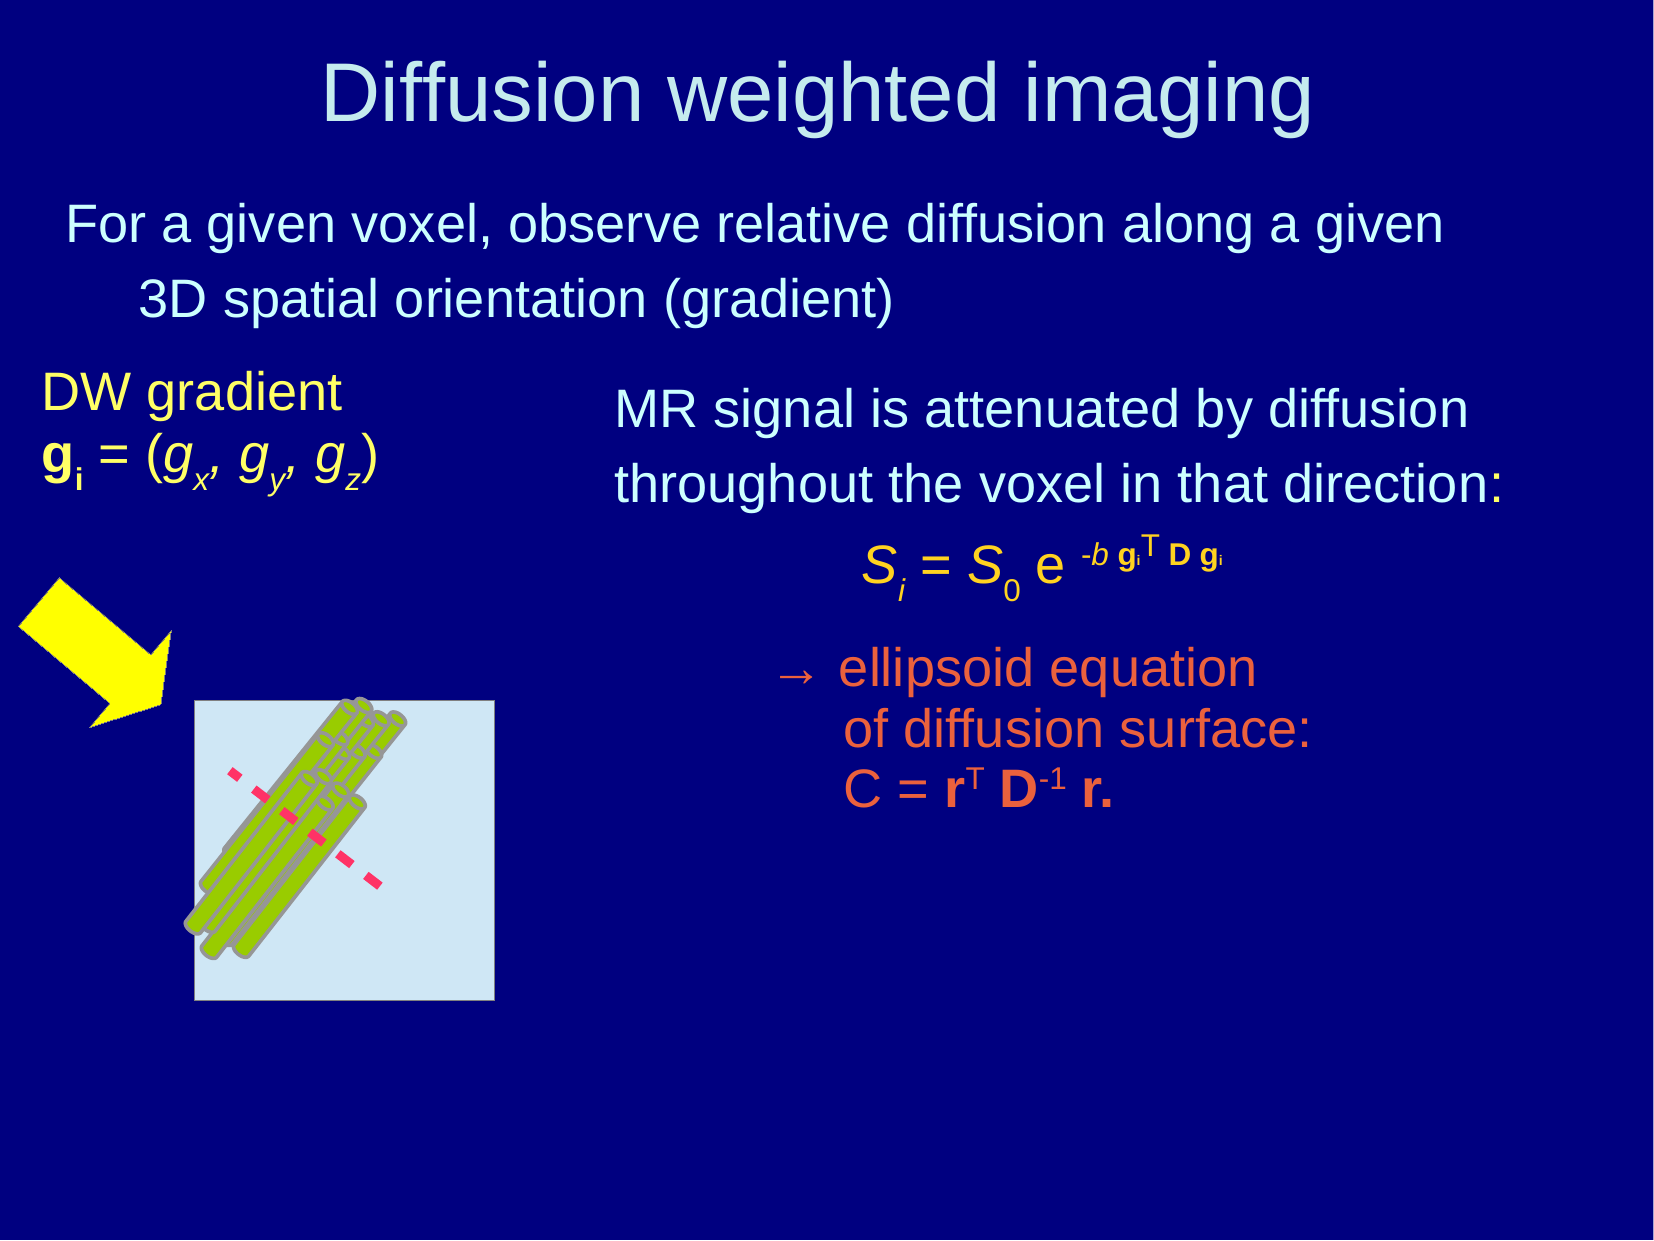

# Diffusion weighted imaging
For a given voxel, observe relative diffusion along a given
	3D spatial orientation (gradient)
DW gradient
gi = (gx, gy, gz)
MR signal is attenuated by diffusion
throughout the voxel in that direction:
Si = S0 e -b giT D gi
→ ellipsoid equation
	of diffusion surface:
	C = rT D-1 r.